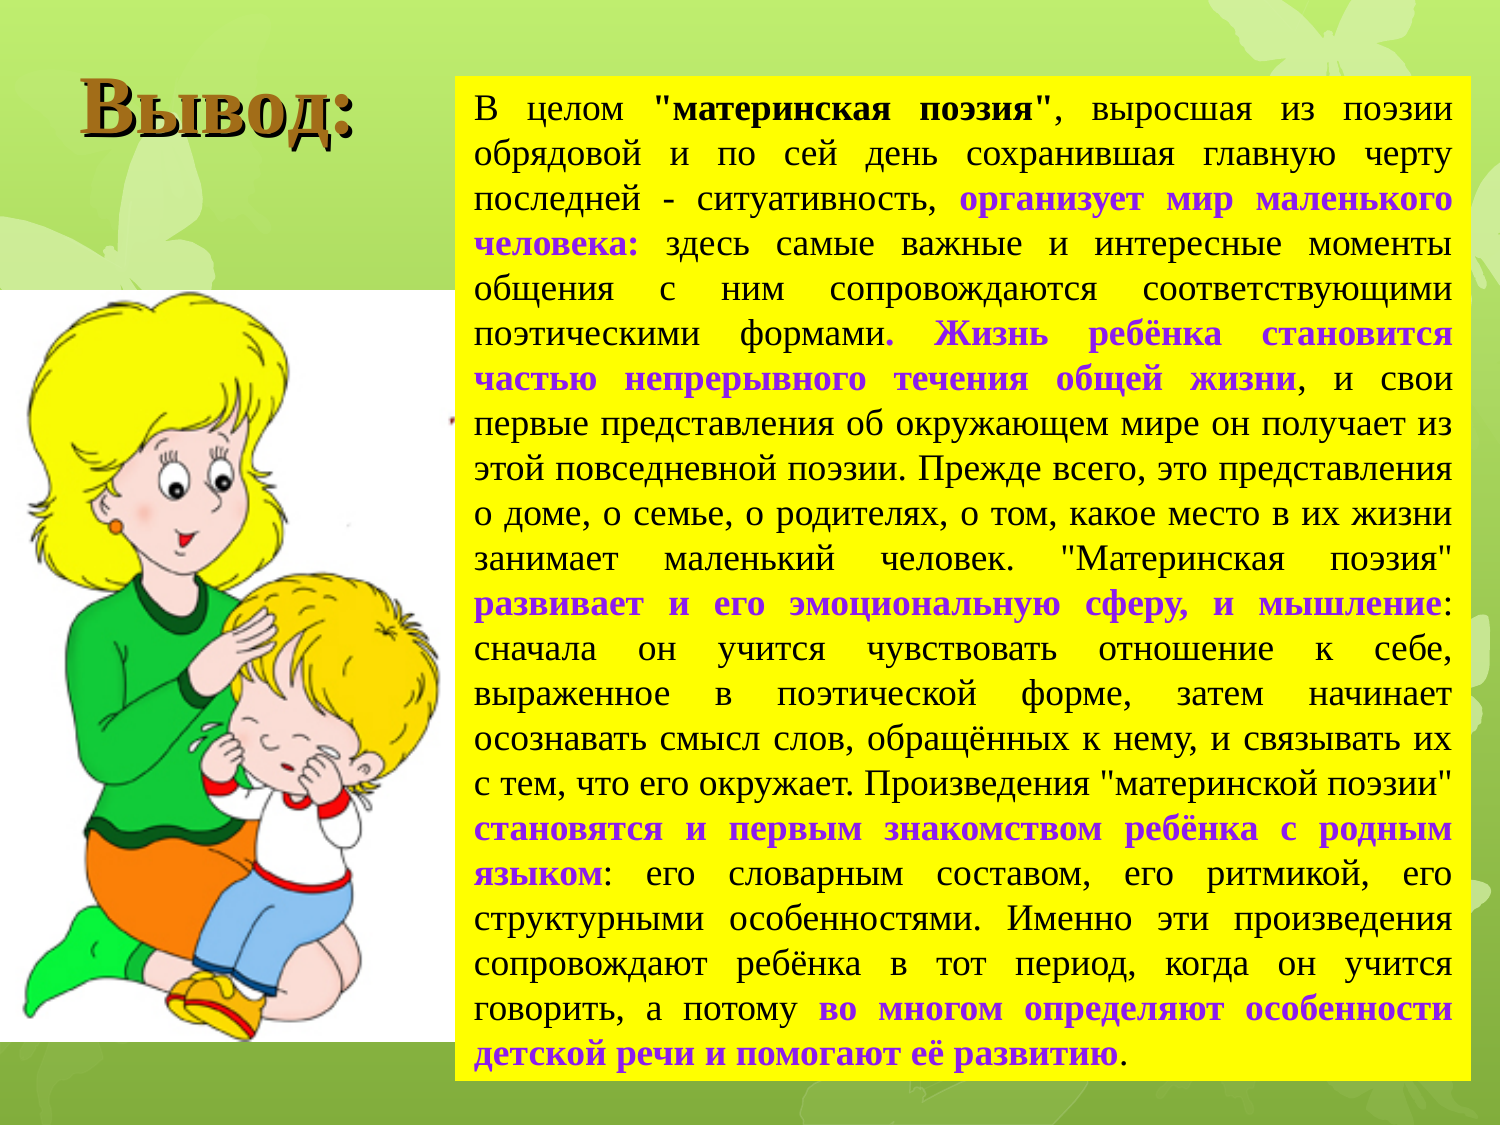

Вывод:
В целом "материнская поэзия", выросшая из поэзии обрядовой и по сей день сохранившая главную черту последней - ситуативность, организует мир маленького человека: здесь самые важные и интересные моменты общения с ним сопровождаются соответствующими поэтическими формами. Жизнь ребёнка становится частью непрерывного течения общей жизни, и свои первые представления об окружающем мире он получает из этой повседневной поэзии. Прежде всего, это представления о доме, о семье, о родителях, о том, какое место в их жизни занимает маленький человек. "Материнская поэзия" развивает и его эмоциональную сферу, и мышление: сначала он учится чувствовать отношение к себе, выраженное в поэтической форме, затем начинает осознавать смысл слов, обращённых к нему, и связывать их с тем, что его окружает. Произведения "материнской поэзии" становятся и первым знакомством ребёнка с родным языком: его словарным составом, его ритмикой, его структурными особенностями. Именно эти произведения сопровождают ребёнка в тот период, когда он учится говорить, а потому во многом определяют особенности детской речи и помогают её развитию.